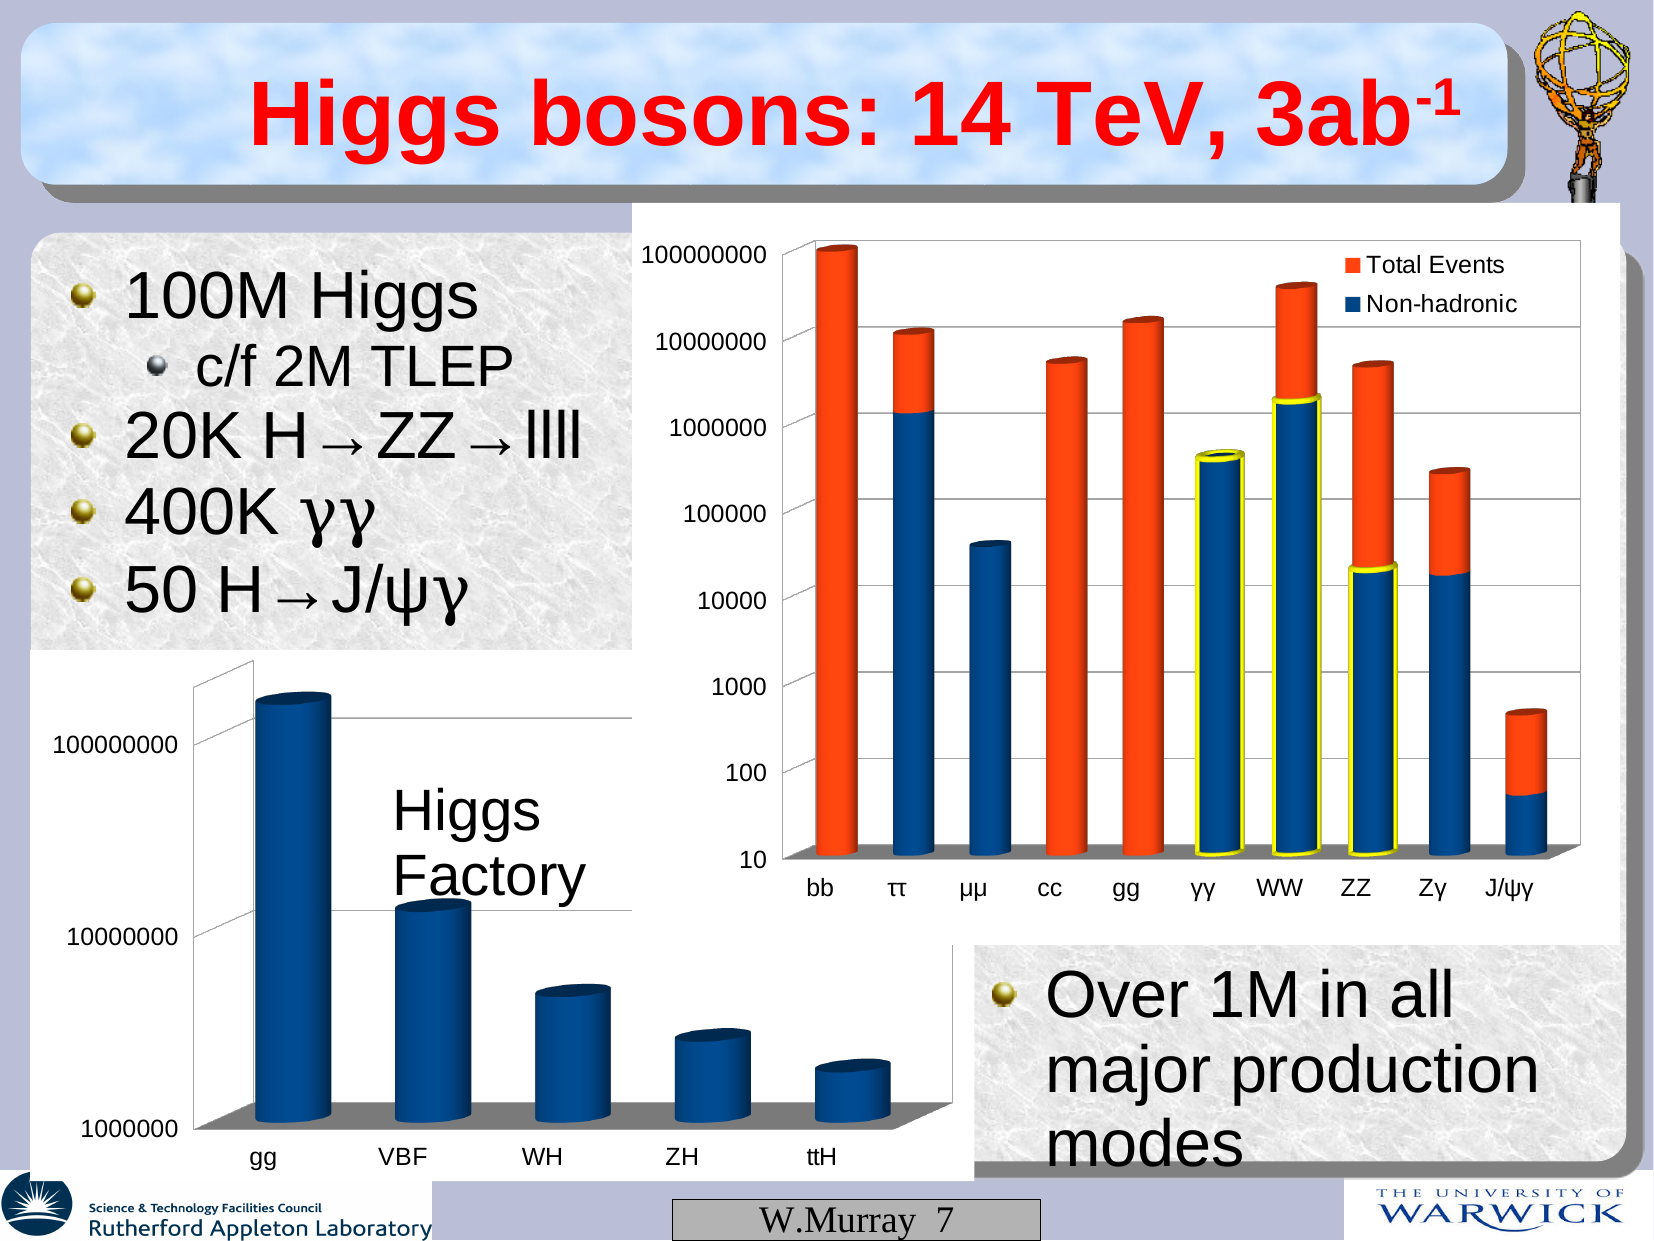

# Higgs bosons: 14 TeV, 3ab-1
[unsupported chart]
100M Higgs
c/f 2M TLEP
20K H→ZZ→llll
400K γγ
50 H→J/ψγ
[unsupported chart]
Higgs
Factory
Over 1M in all major production modes